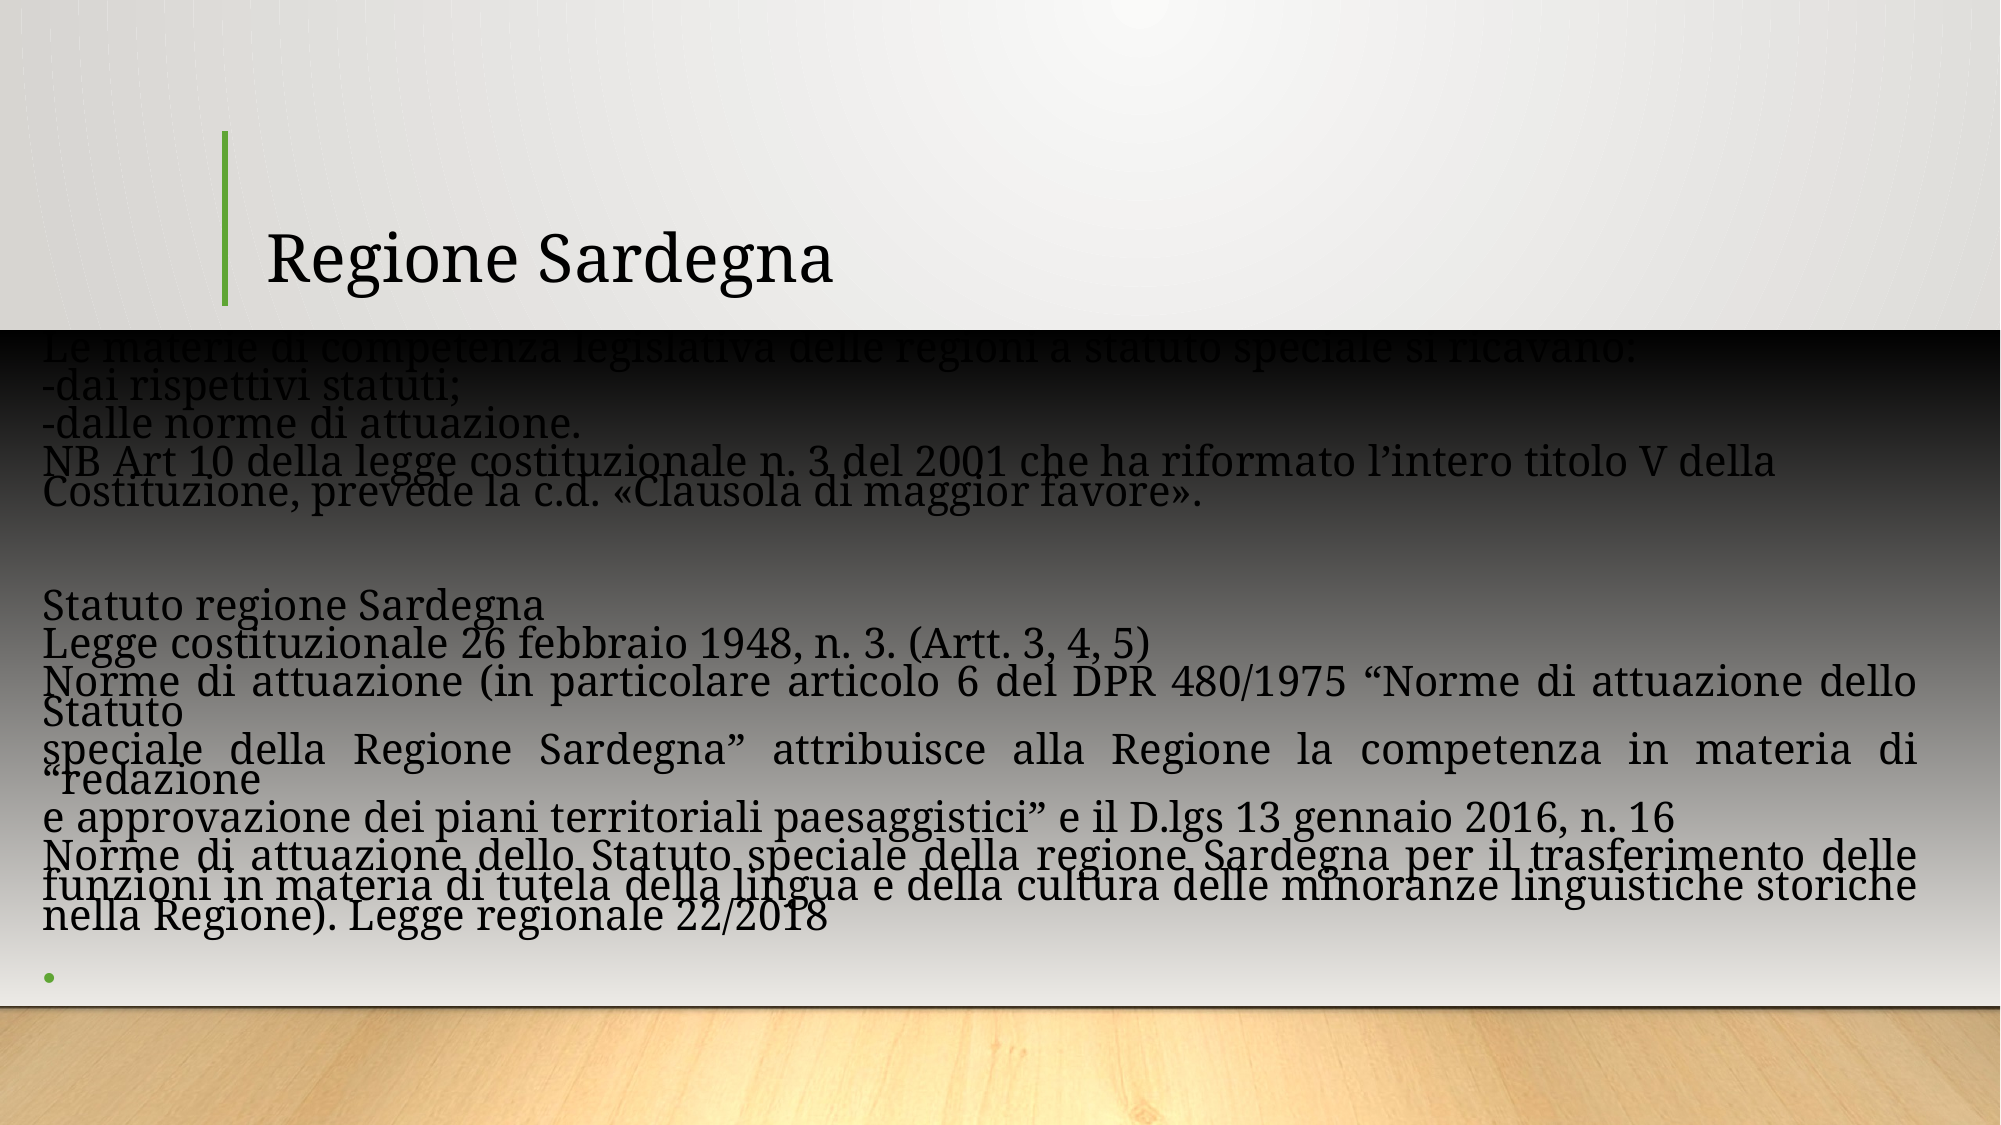

# Regione Sardegna
Le materie di competenza legislativa delle regioni a statuto speciale si ricavano:
-dai rispettivi statuti;
-dalle norme di attuazione.
NB Art 10 della legge costituzionale n. 3 del 2001 che ha riformato l’intero titolo V della Costituzione, prevede la c.d. «Clausola di maggior favore».
Statuto regione Sardegna
Legge costituzionale 26 febbraio 1948, n. 3. (Artt. 3, 4, 5)
Norme di attuazione (in particolare articolo 6 del DPR 480/1975 “Norme di attuazione dello Statuto
speciale della Regione Sardegna” attribuisce alla Regione la competenza in materia di “redazione
e approvazione dei piani territoriali paesaggistici” e il D.lgs 13 gennaio 2016, n. 16
Norme di attuazione dello Statuto speciale della regione Sardegna per il trasferimento delle funzioni in materia di tutela della lingua e della cultura delle minoranze linguistiche storiche nella Regione). Legge regionale 22/2018